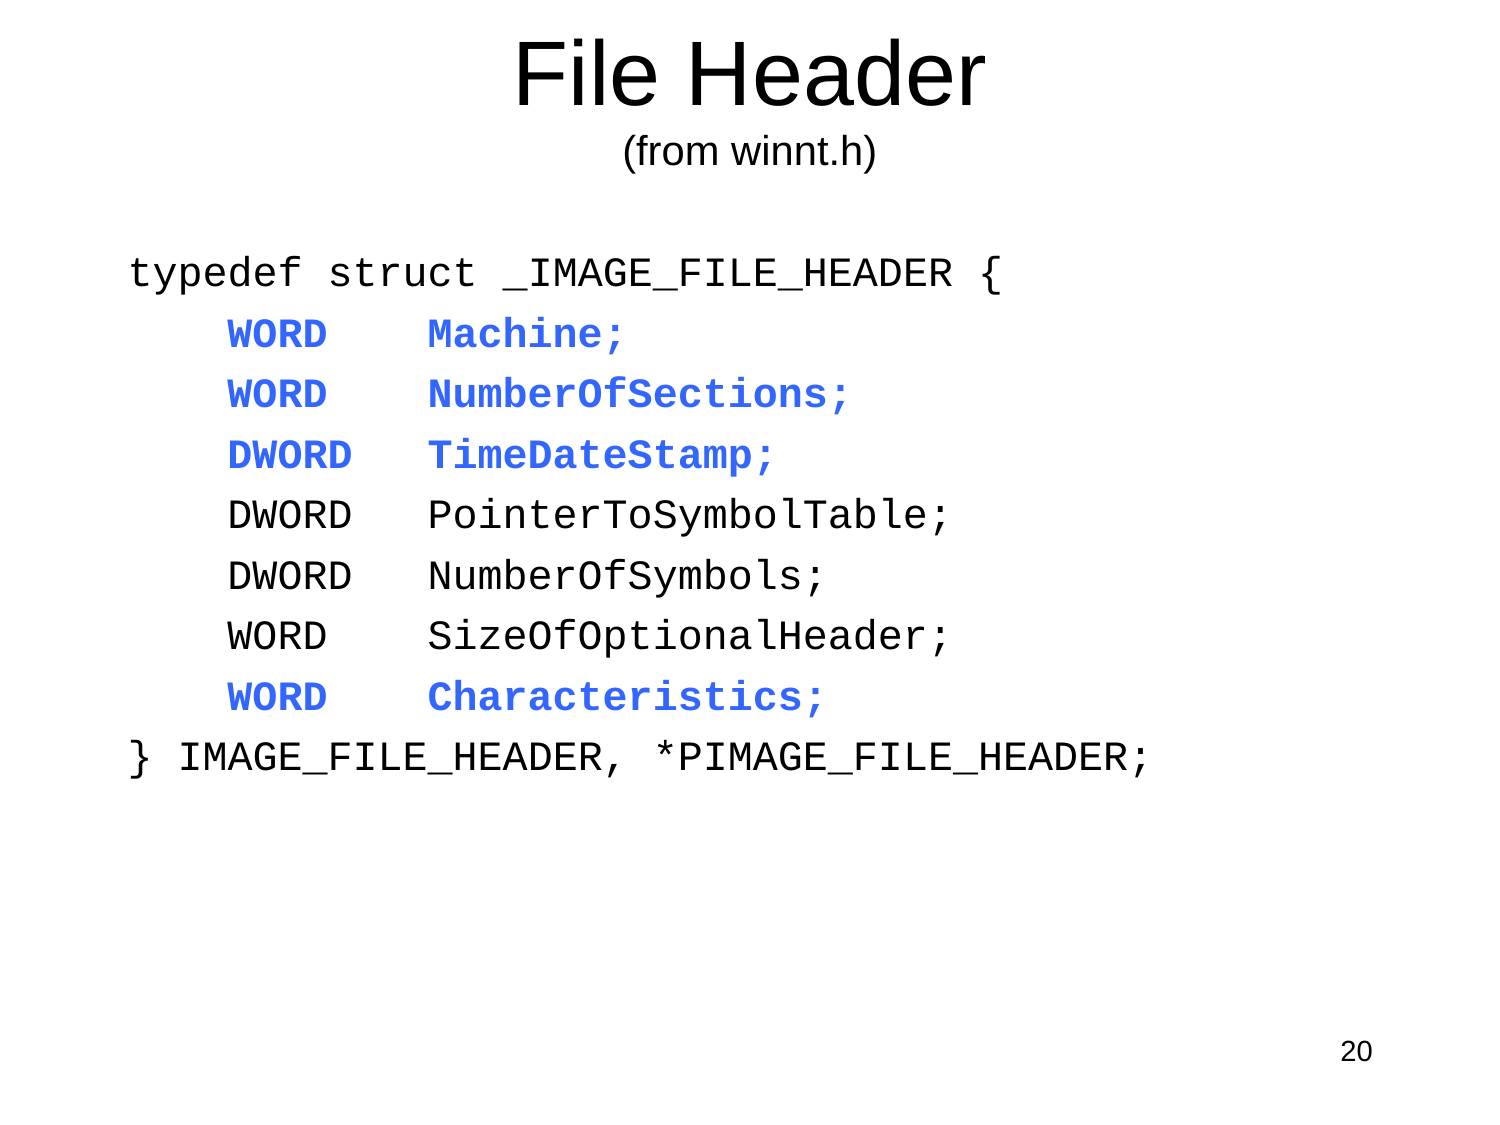

# File Header (from winnt.h)
typedef struct _IMAGE_FILE_HEADER {
 WORD Machine;
 WORD NumberOfSections;
 DWORD TimeDateStamp;
 DWORD PointerToSymbolTable;
 DWORD NumberOfSymbols;
 WORD SizeOfOptionalHeader;
 WORD Characteristics;
} IMAGE_FILE_HEADER, *PIMAGE_FILE_HEADER;